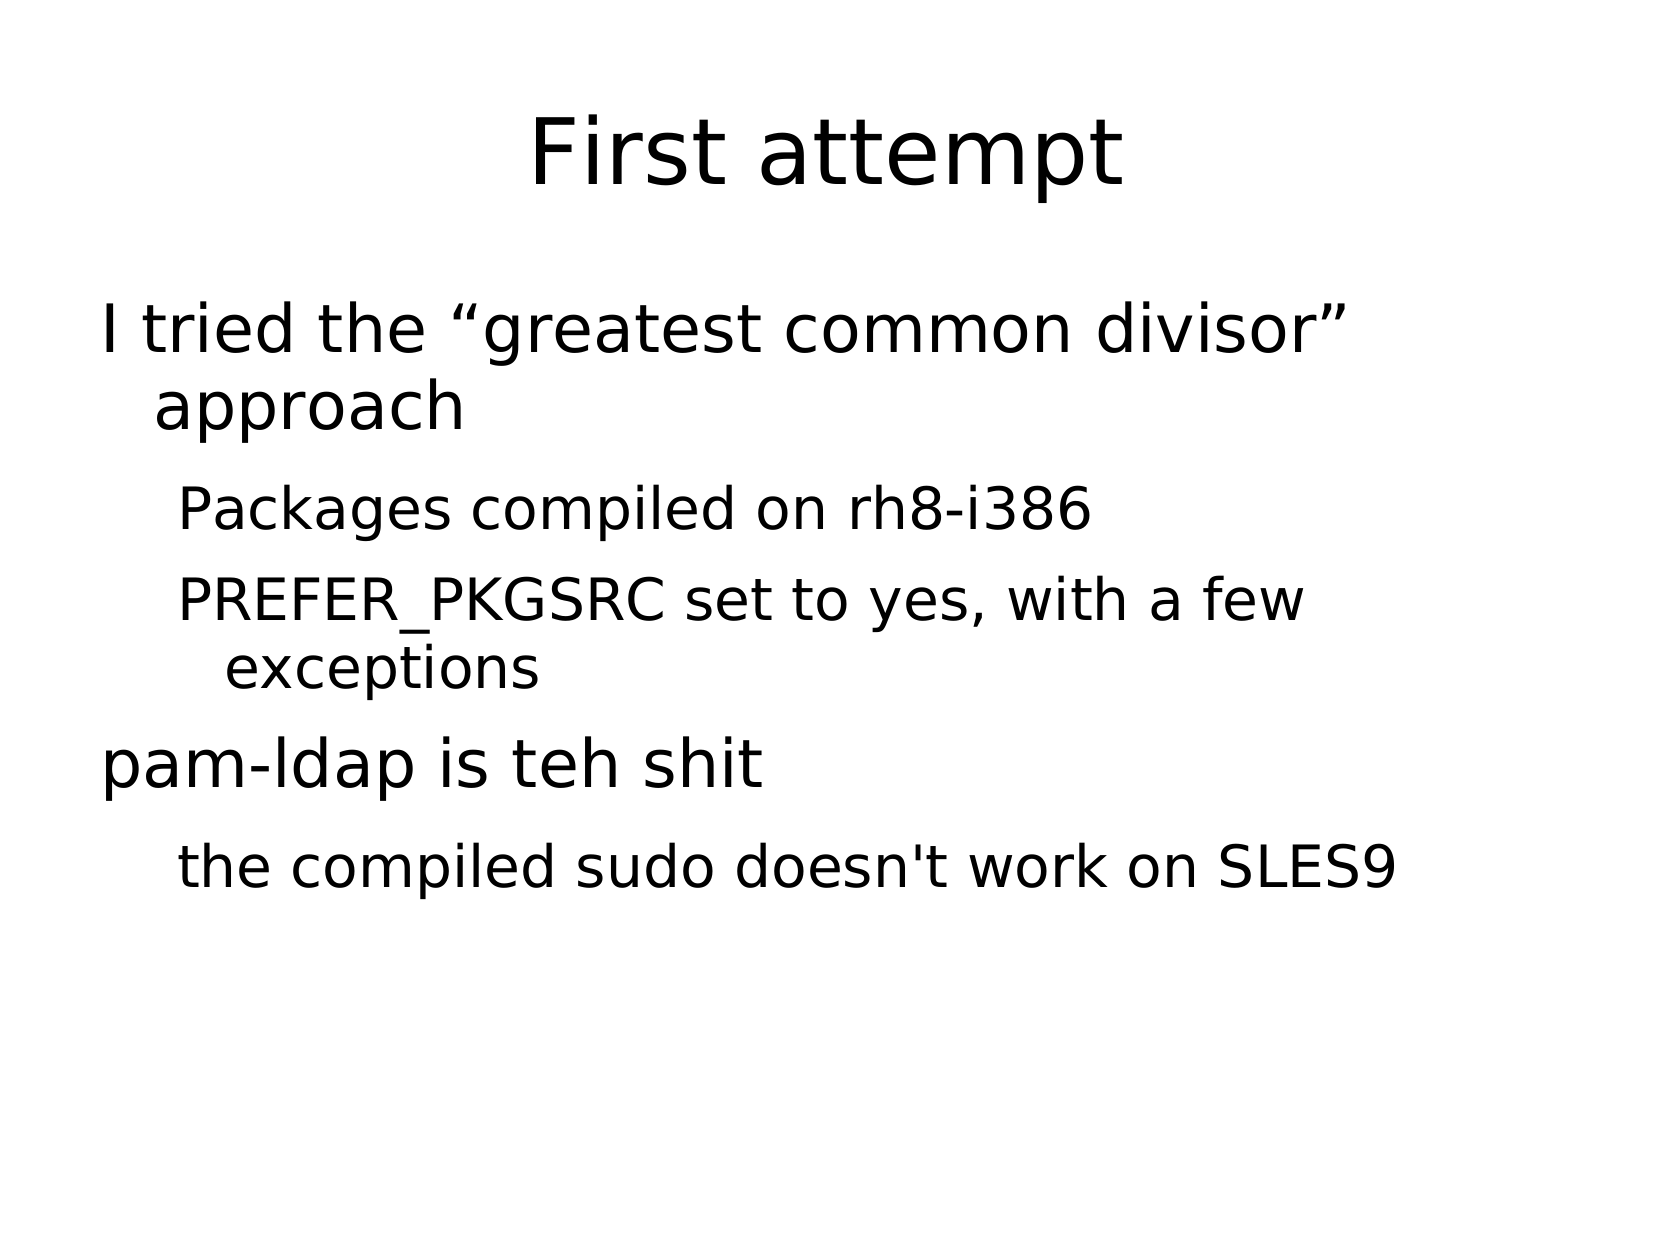

# First attempt
I tried the “greatest common divisor” approach
Packages compiled on rh8-i386
PREFER_PKGSRC set to yes, with a few exceptions
pam-ldap is teh shit
the compiled sudo doesn't work on SLES9